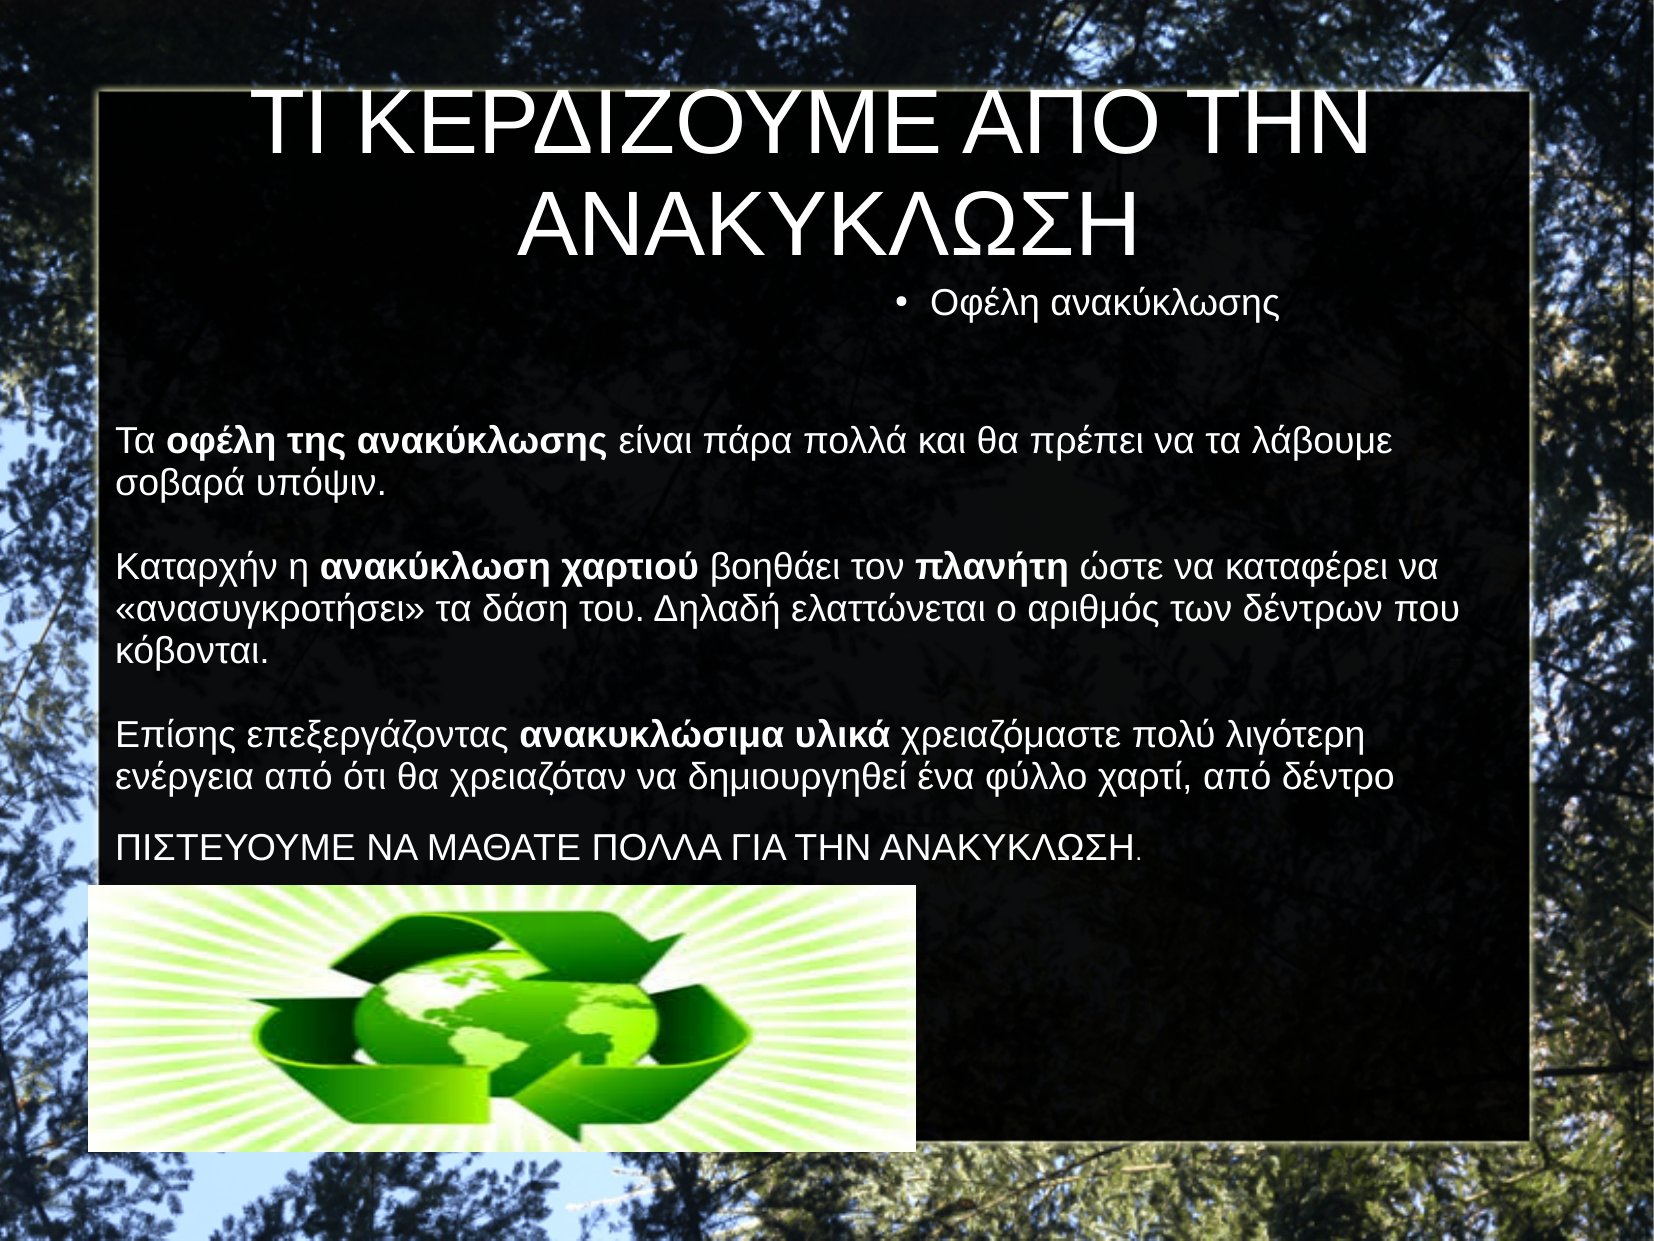

# ΤΙ ΚΕΡΔΙΖΟΥΜΕ ΑΠΟ ΤΗΝ ΑΝΑΚΥΚΛΩΣΗ
Οφέλη ανακύκλωσης
Τα οφέλη της ανακύκλωσης είναι πάρα πολλά και θα πρέπει να τα λάβουμε σοβαρά υπόψιν.
Καταρχήν η ανακύκλωση χαρτιού βοηθάει τον πλανήτη ώστε να καταφέρει να «ανασυγκροτήσει» τα δάση του. Δηλαδή ελαττώνεται ο αριθμός των δέντρων που κόβονται.
Επίσης επεξεργάζοντας ανακυκλώσιμα υλικά χρειαζόμαστε πολύ λιγότερη ενέργεια από ότι θα χρειαζόταν να δημιουργηθεί ένα φύλλο χαρτί, από δέντρο
ΠΙΣΤΕΥΟΥΜΕ ΝΑ ΜΑΘΑΤΕ ΠΟΛΛΑ ΓΙΑ ΤΗΝ ΑΝΑΚΥΚΛΩΣΗ.